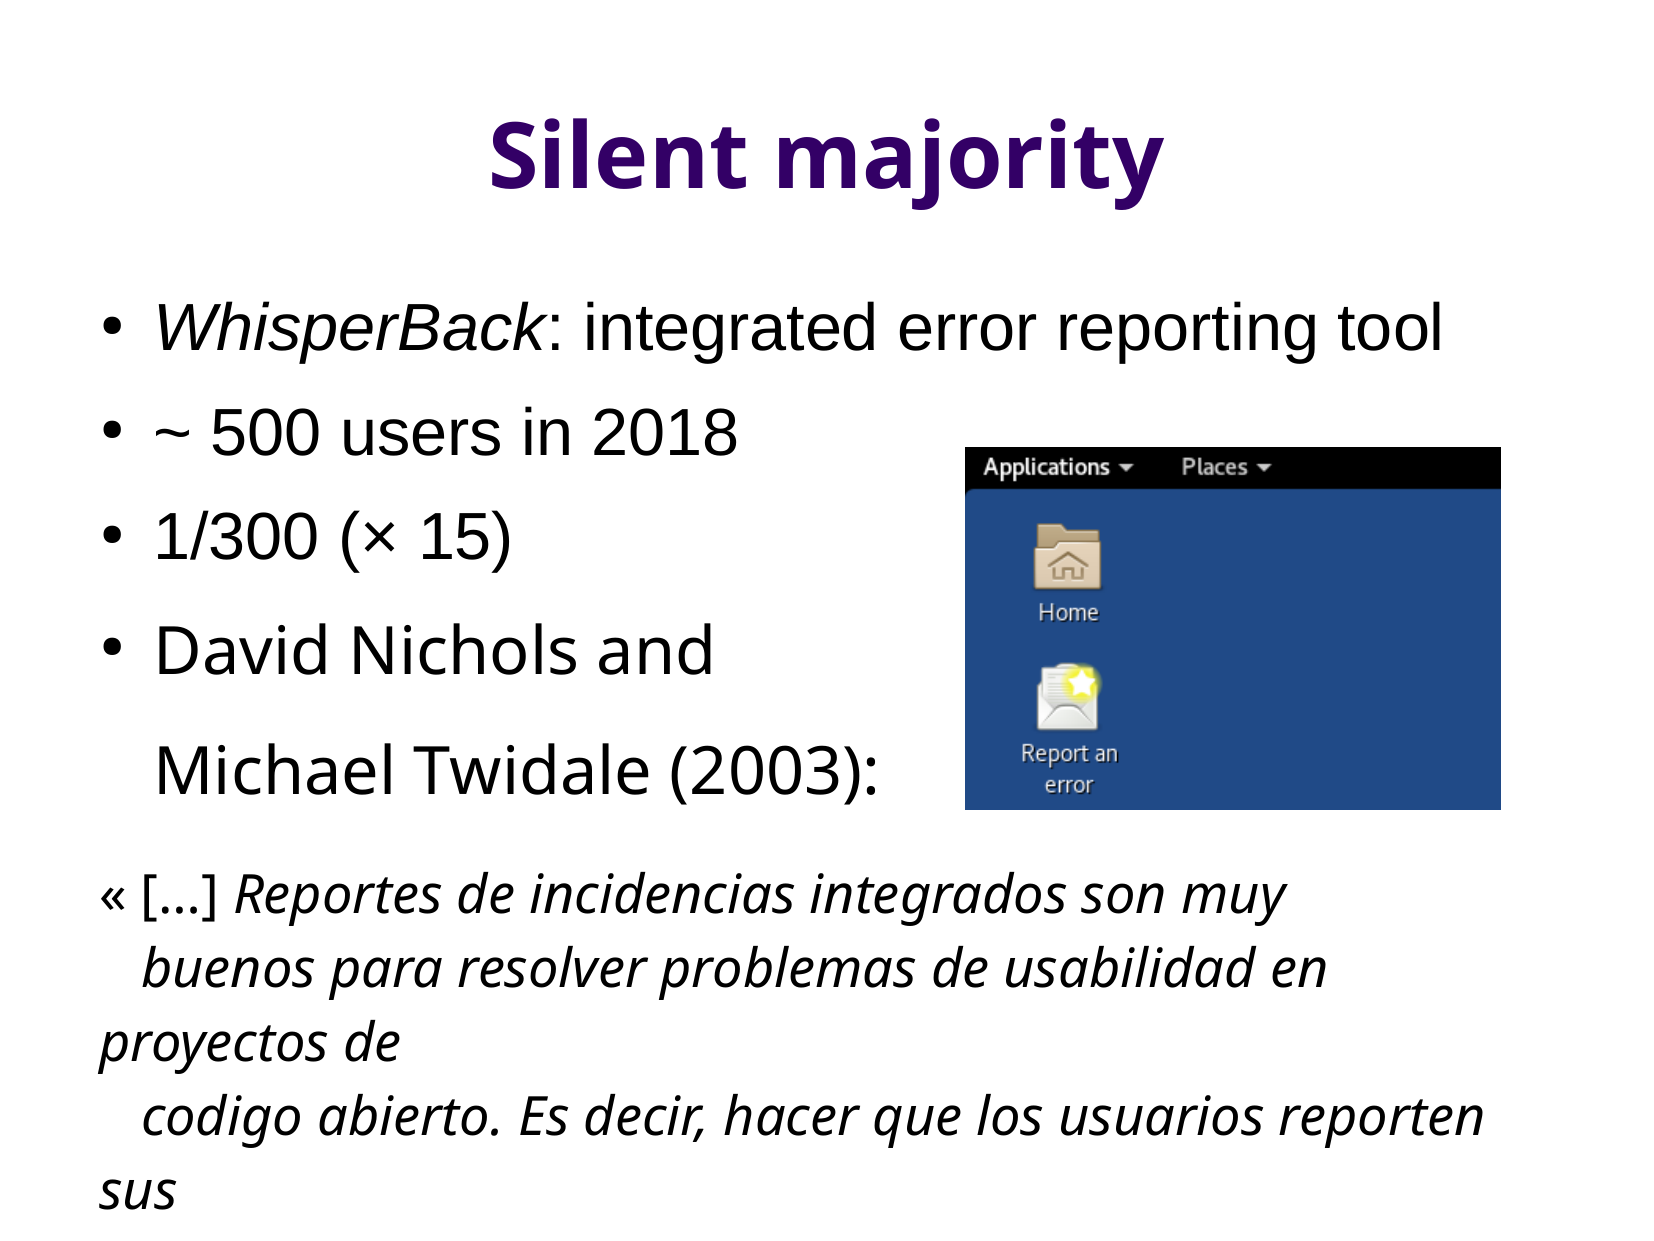

# Silent majority
WhisperBack: integrated error reporting tool
~ 500 users in 2018
1/300 (× 15)
David Nichols and
Michael Twidale (2003):
« […] Reportes de incidencias integrados son muy
 buenos para resolver problemas de usabilidad en proyectos de
 codigo abierto. Es decir, hacer que los usuarios reporten sus
 problemas al momento de tenerlos durante el uso de una
 applicación. »